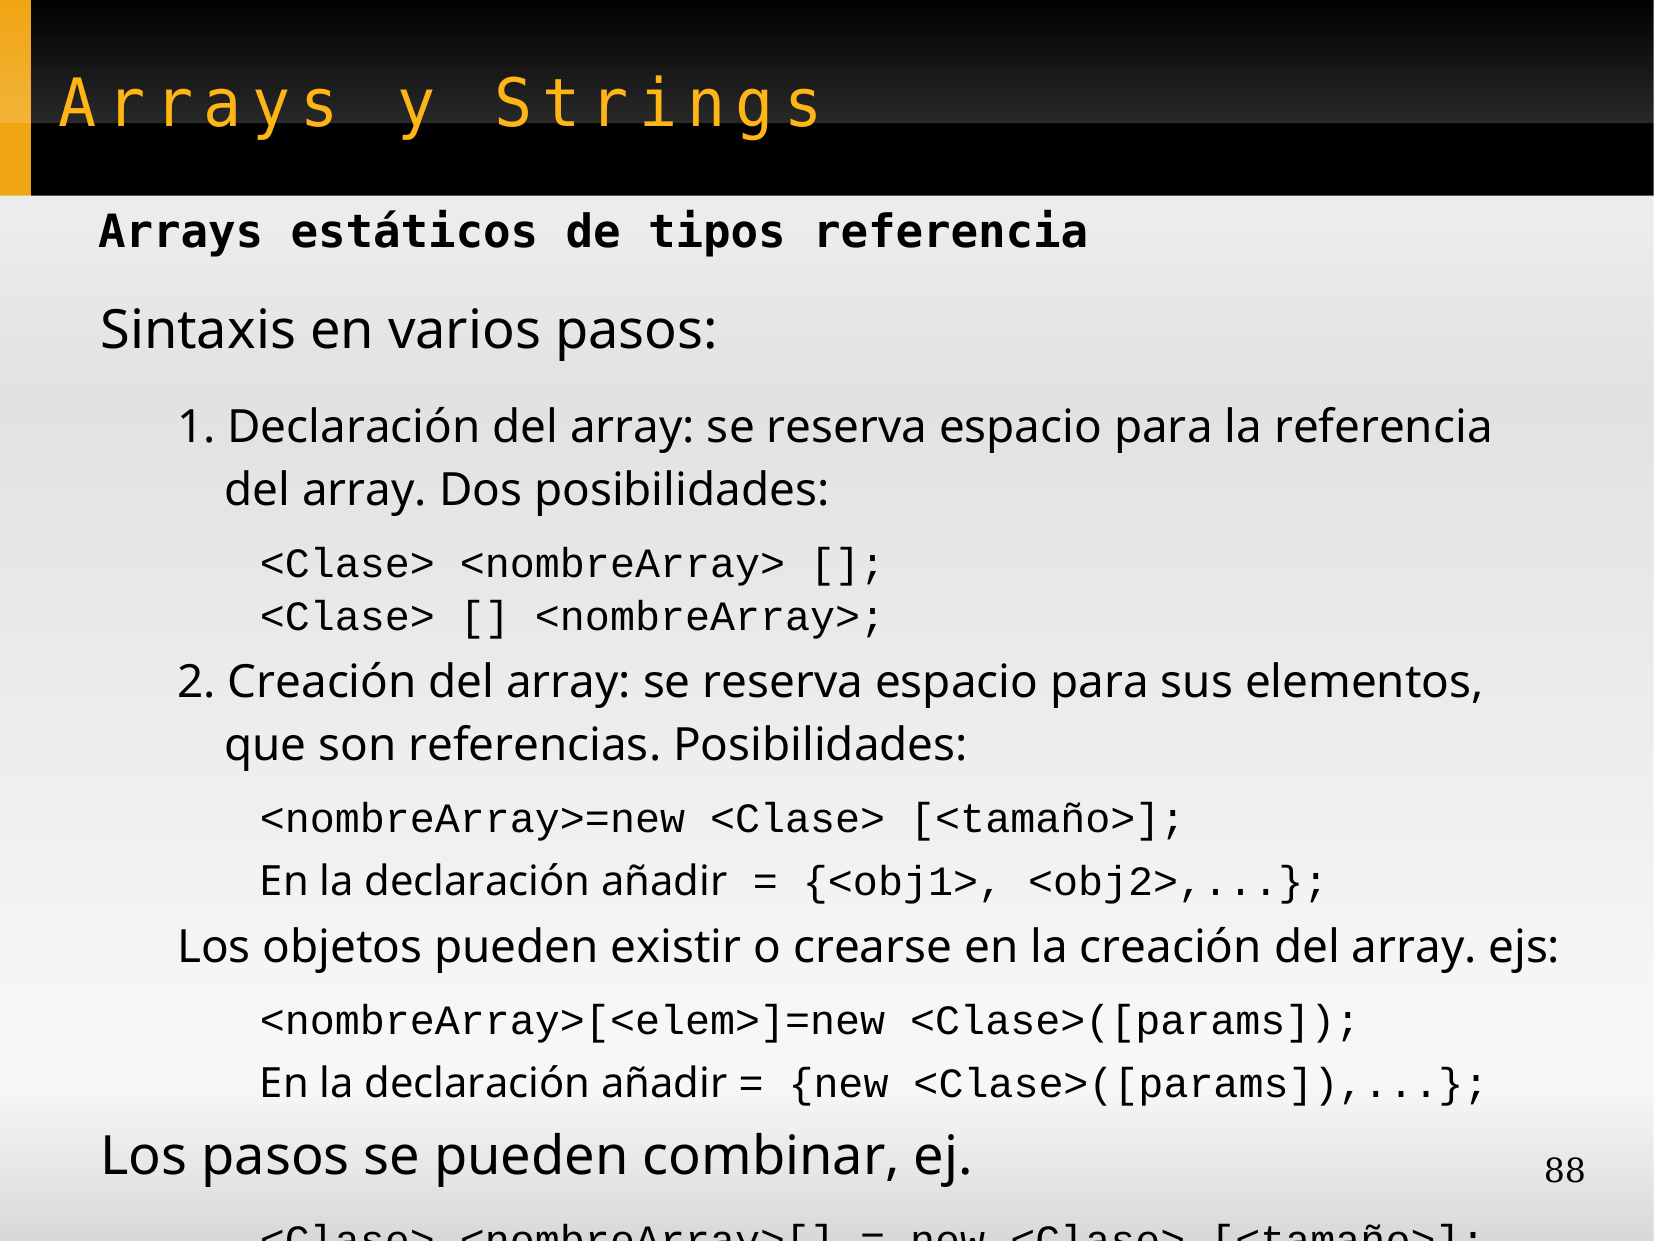

# Arrays y Strings
Arrays estáticos de tipos referencia
Sintaxis en varios pasos:
1. Declaración del array: se reserva espacio para la referencia del array. Dos posibilidades:
<Clase> <nombreArray> [];
<Clase> [] <nombreArray>;
2. Creación del array: se reserva espacio para sus elementos, que son referencias. Posibilidades:
<nombreArray>=new <Clase> [<tamaño>];
En la declaración añadir = {<obj1>, <obj2>,...};
Los objetos pueden existir o crearse en la creación del array. ejs:
<nombreArray>[<elem>]=new <Clase>([params]);
En la declaración añadir = {new <Clase>([params]),...};
Los pasos se pueden combinar, ej.
<Clase> <nombreArray>[] = new <Clase> [<tamaño>];
88